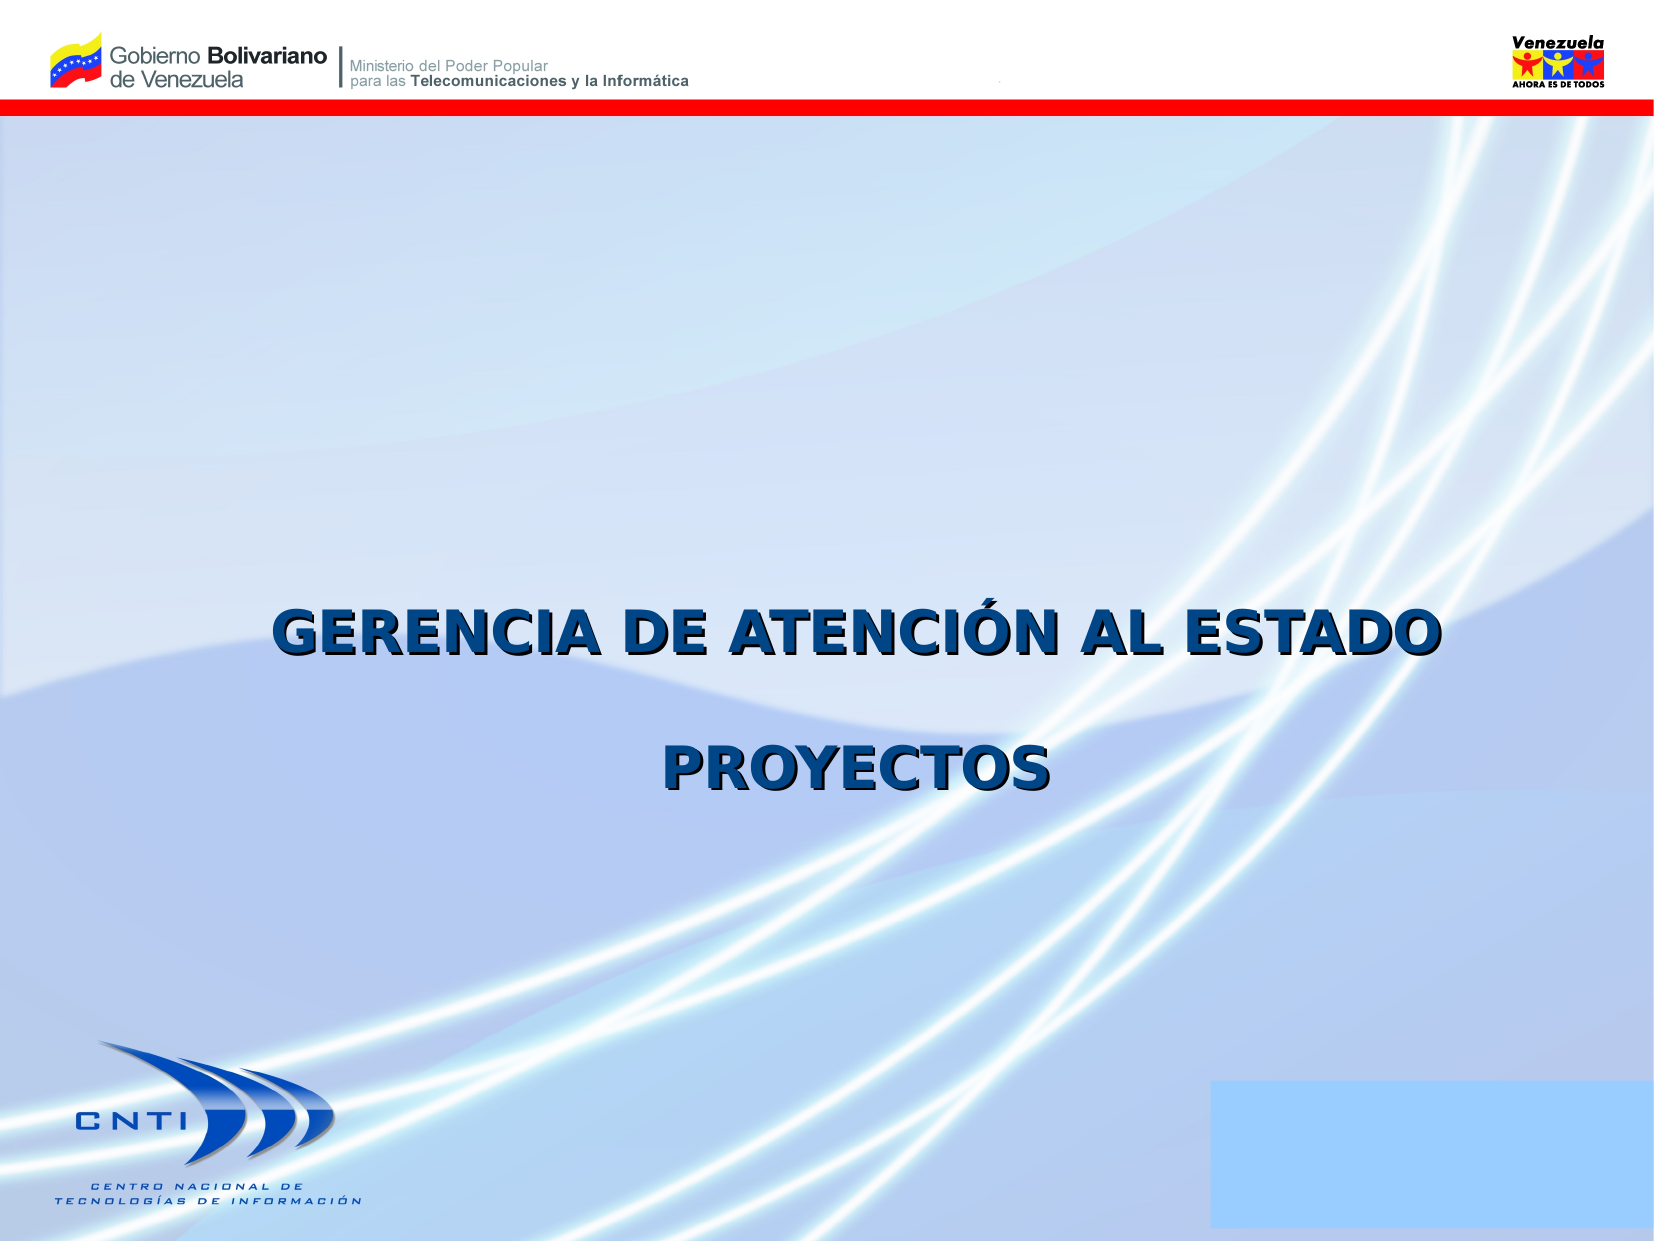

# GERENCIA DE ATENCIÓN AL ESTADO
PROYECTOS